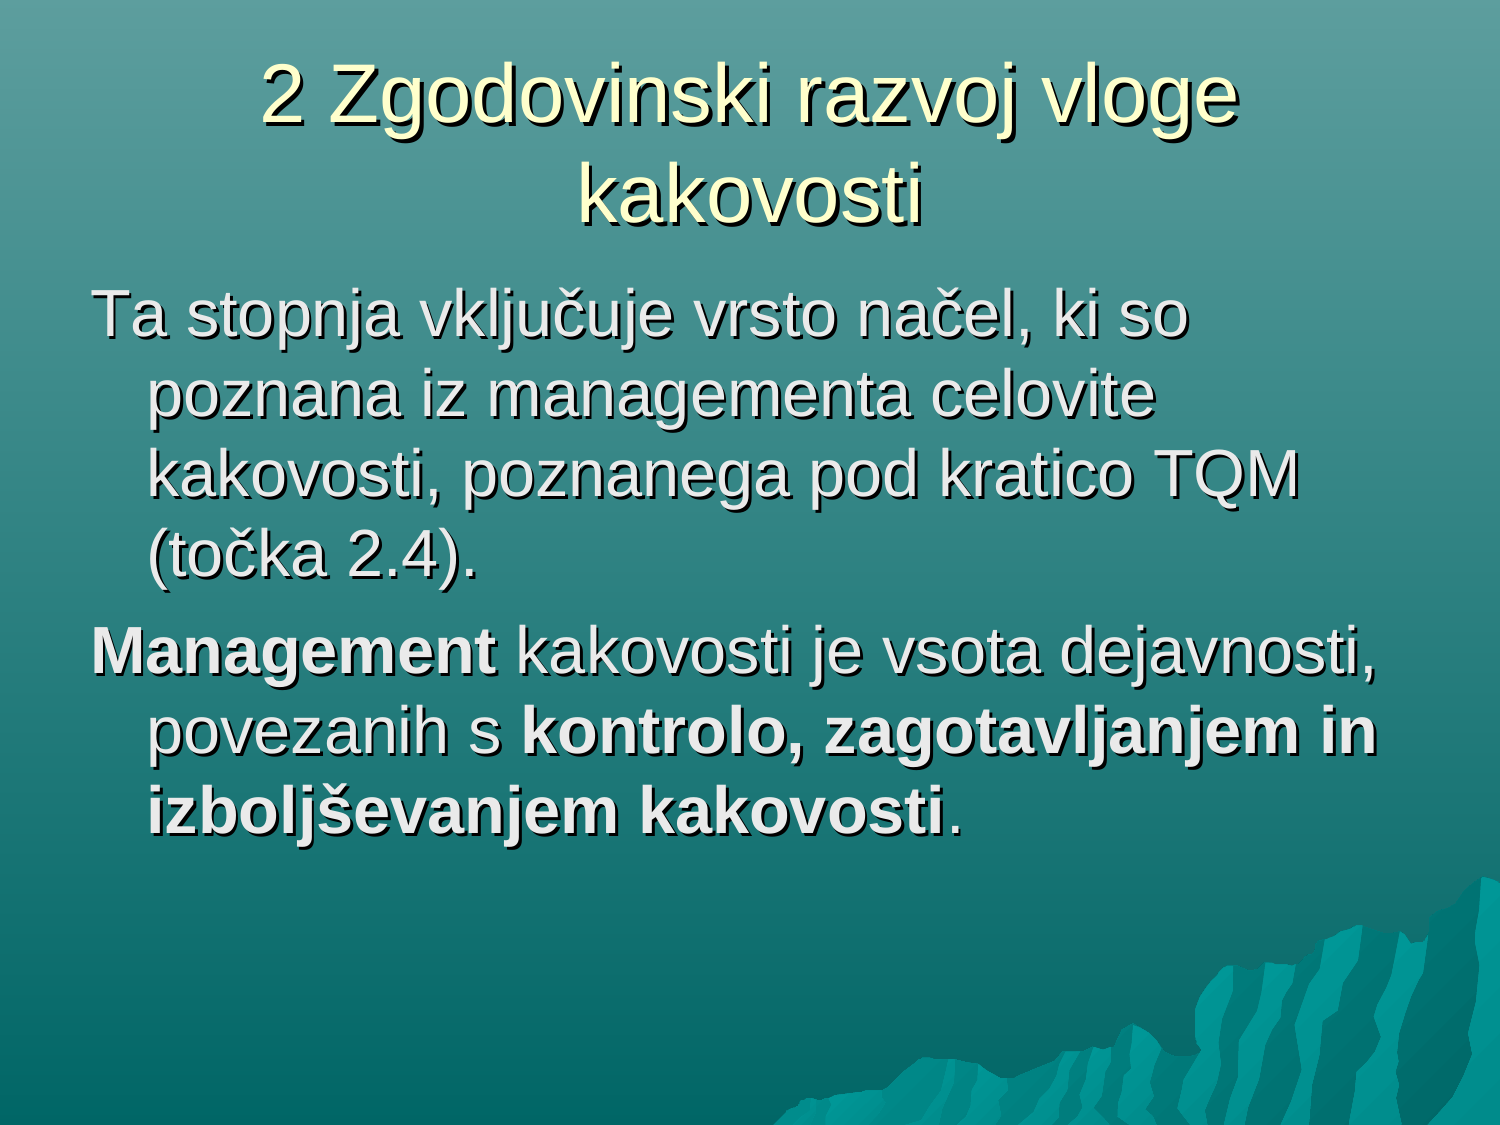

# 2 Zgodovinski razvoj vloge kakovosti
Ta stopnja vključuje vrsto načel, ki so poznana iz managementa celovite kakovosti, poznanega pod kratico TQM (točka 2.4).
Management kakovosti je vsota dejavnosti, povezanih s kontrolo, zagotavljanjem in izboljševanjem kakovosti.